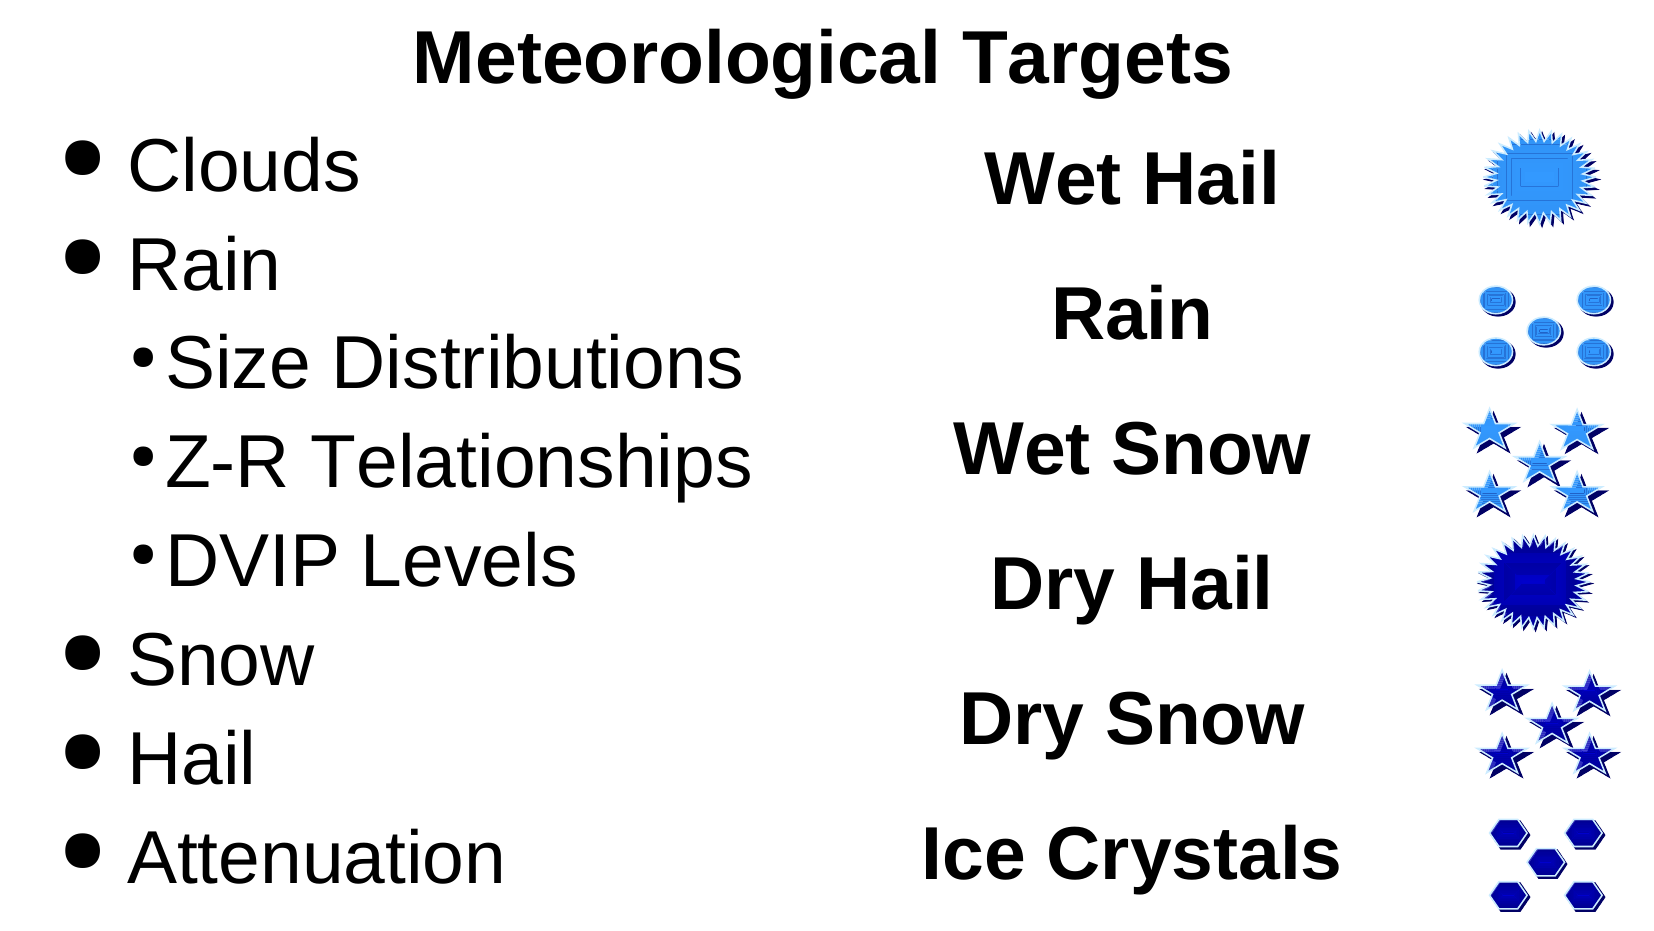

# Meteorological Targets
Wet Hail
Rain
Wet Snow
Dry Hail
Dry Snow
Ice Crystals
 Clouds
 Rain
Size Distributions
Z-R Telationships
DVIP Levels
 Snow
 Hail
 Attenuation